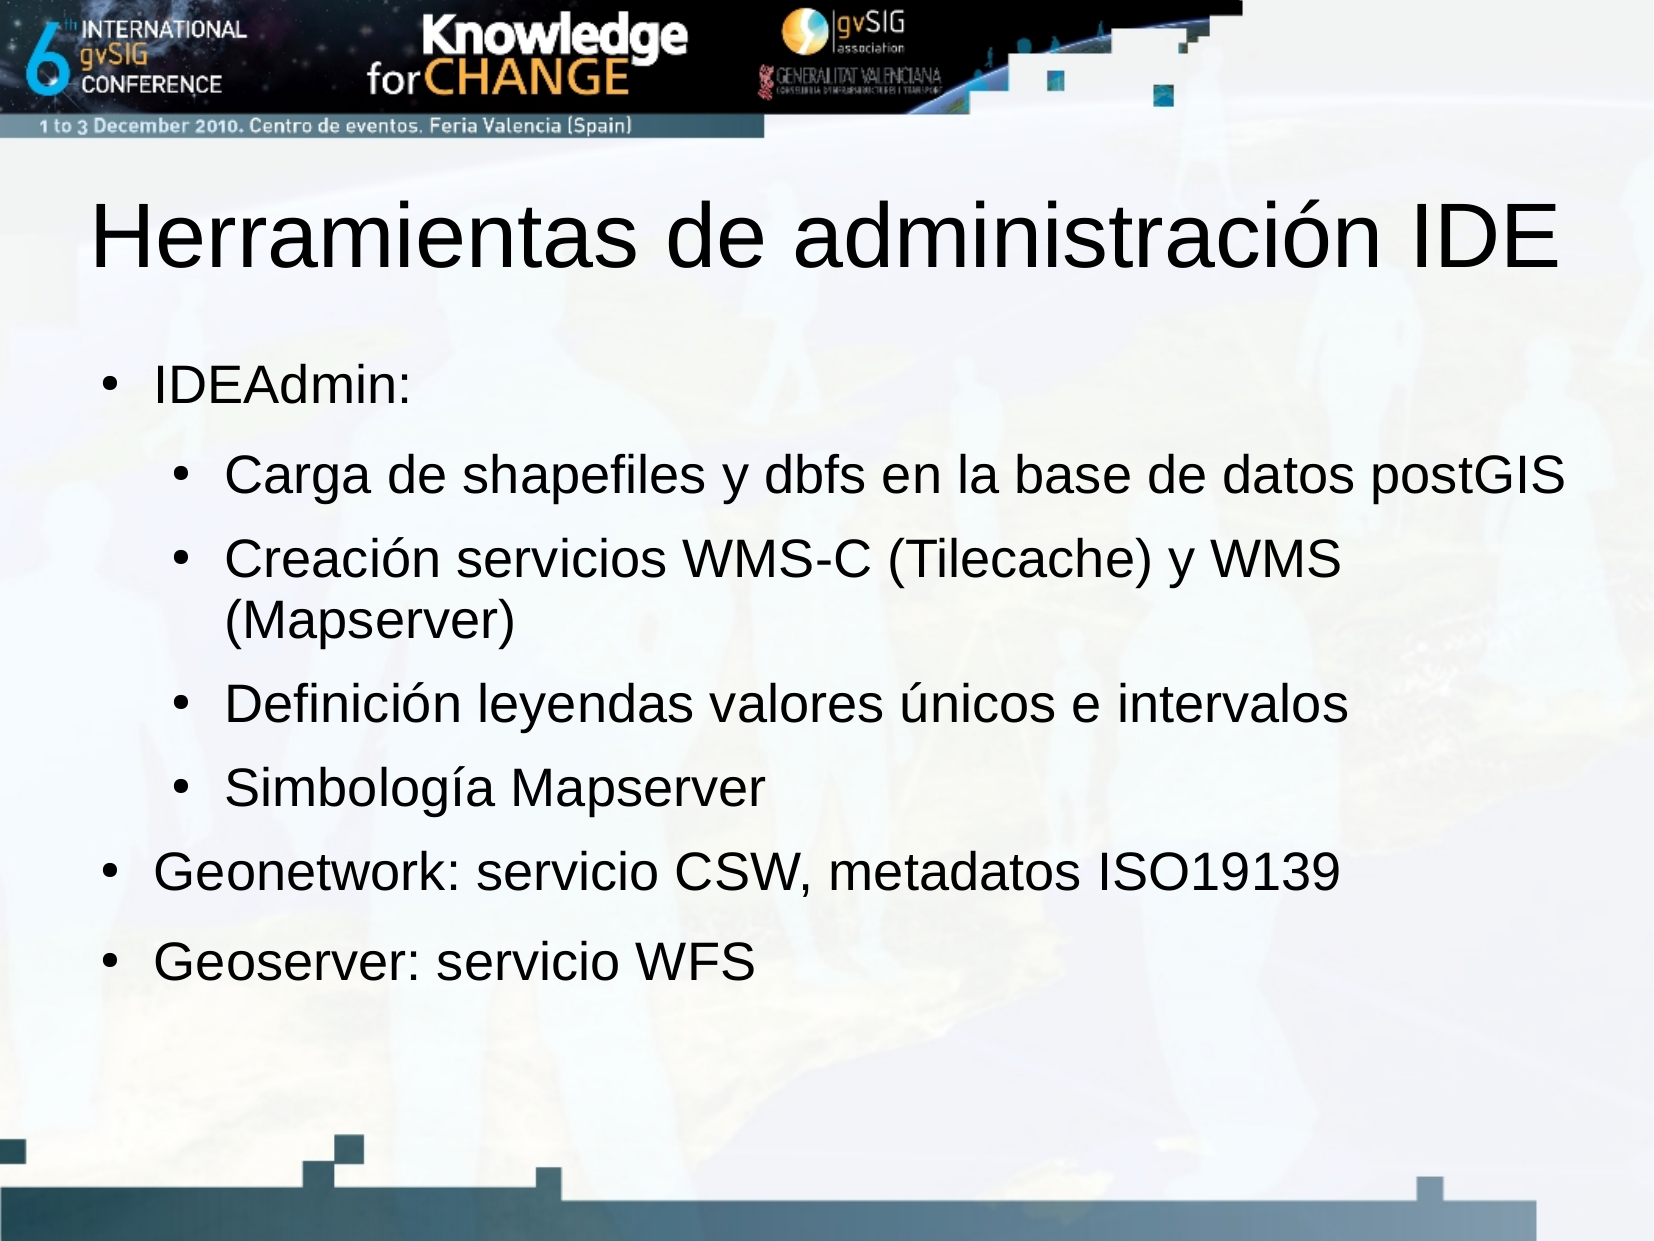

# Herramientas de administración IDE
IDEAdmin:
Carga de shapefiles y dbfs en la base de datos postGIS
Creación servicios WMS-C (Tilecache) y WMS (Mapserver)
Definición leyendas valores únicos e intervalos
Simbología Mapserver
Geonetwork: servicio CSW, metadatos ISO19139
Geoserver: servicio WFS